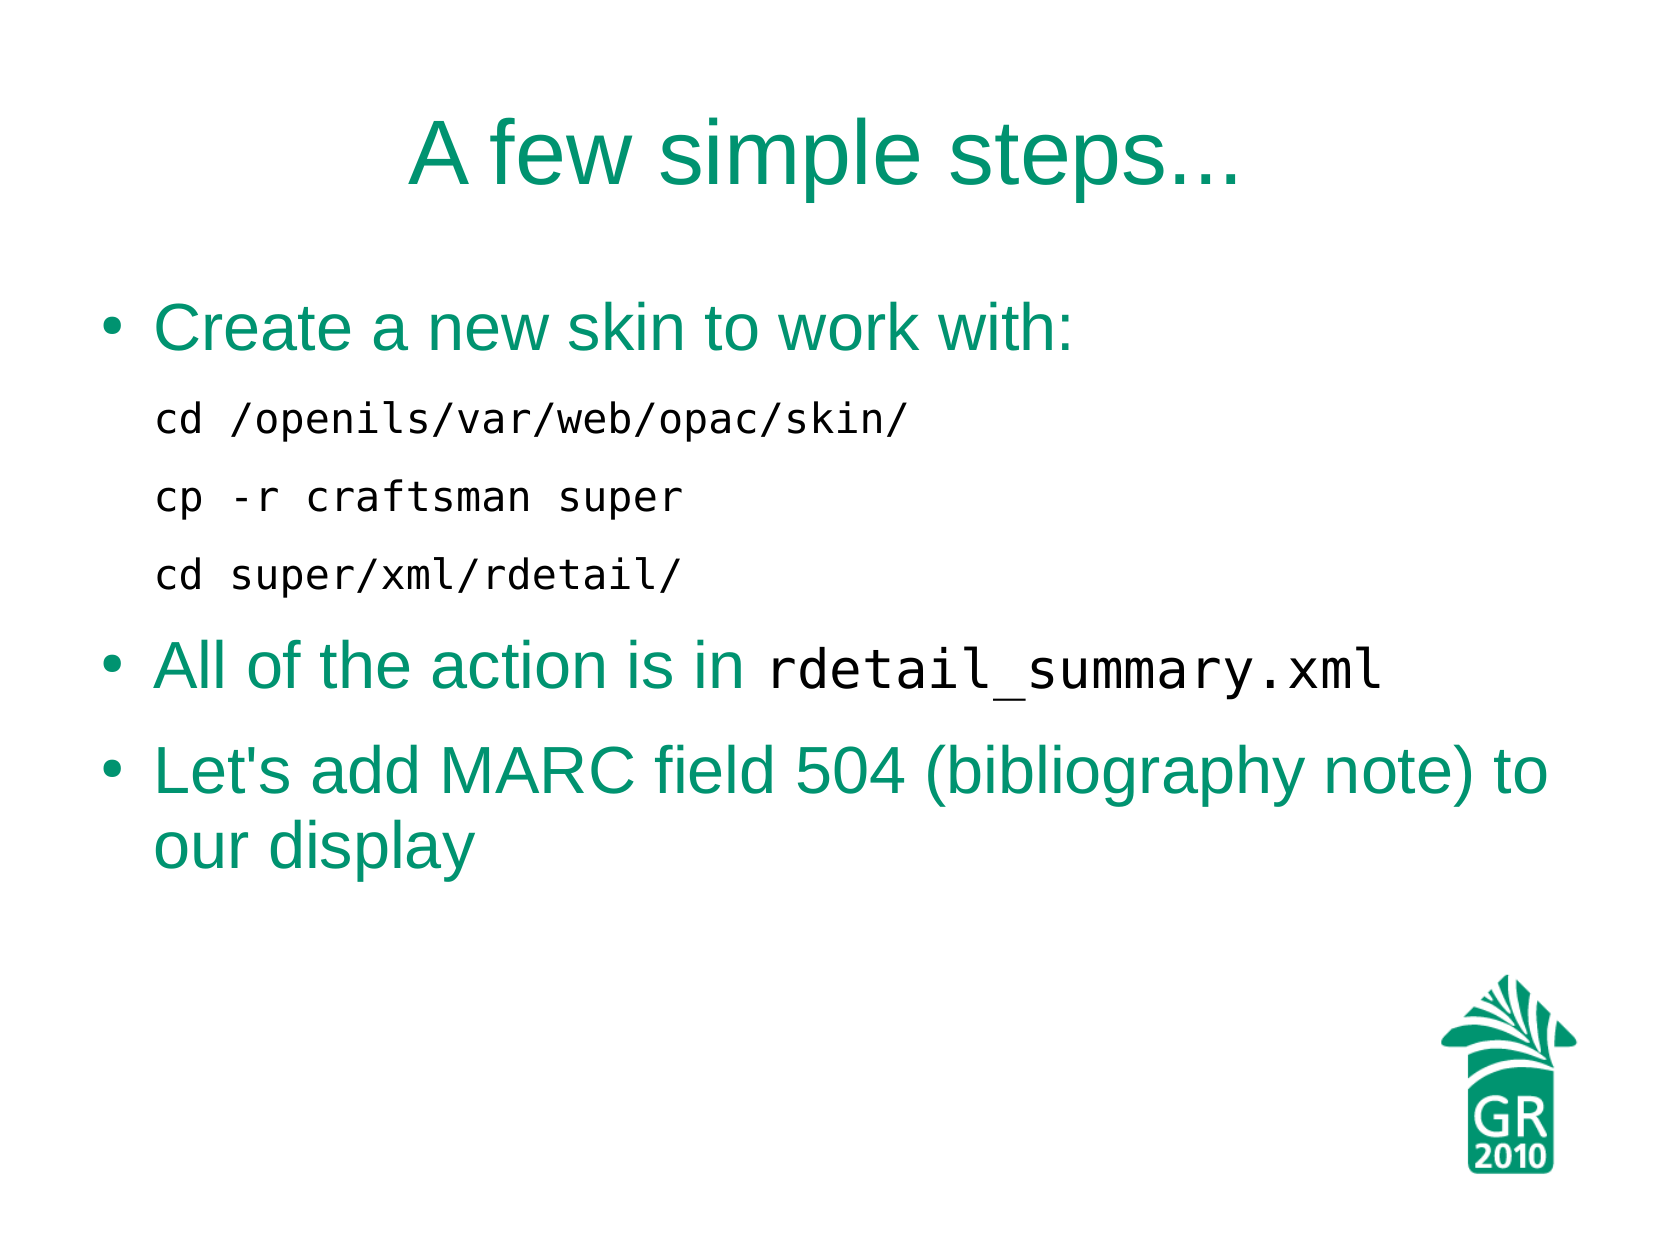

# A few simple steps...
Create a new skin to work with:
cd /openils/var/web/opac/skin/
cp -r craftsman super
cd super/xml/rdetail/
All of the action is in rdetail_summary.xml
Let's add MARC field 504 (bibliography note) to our display